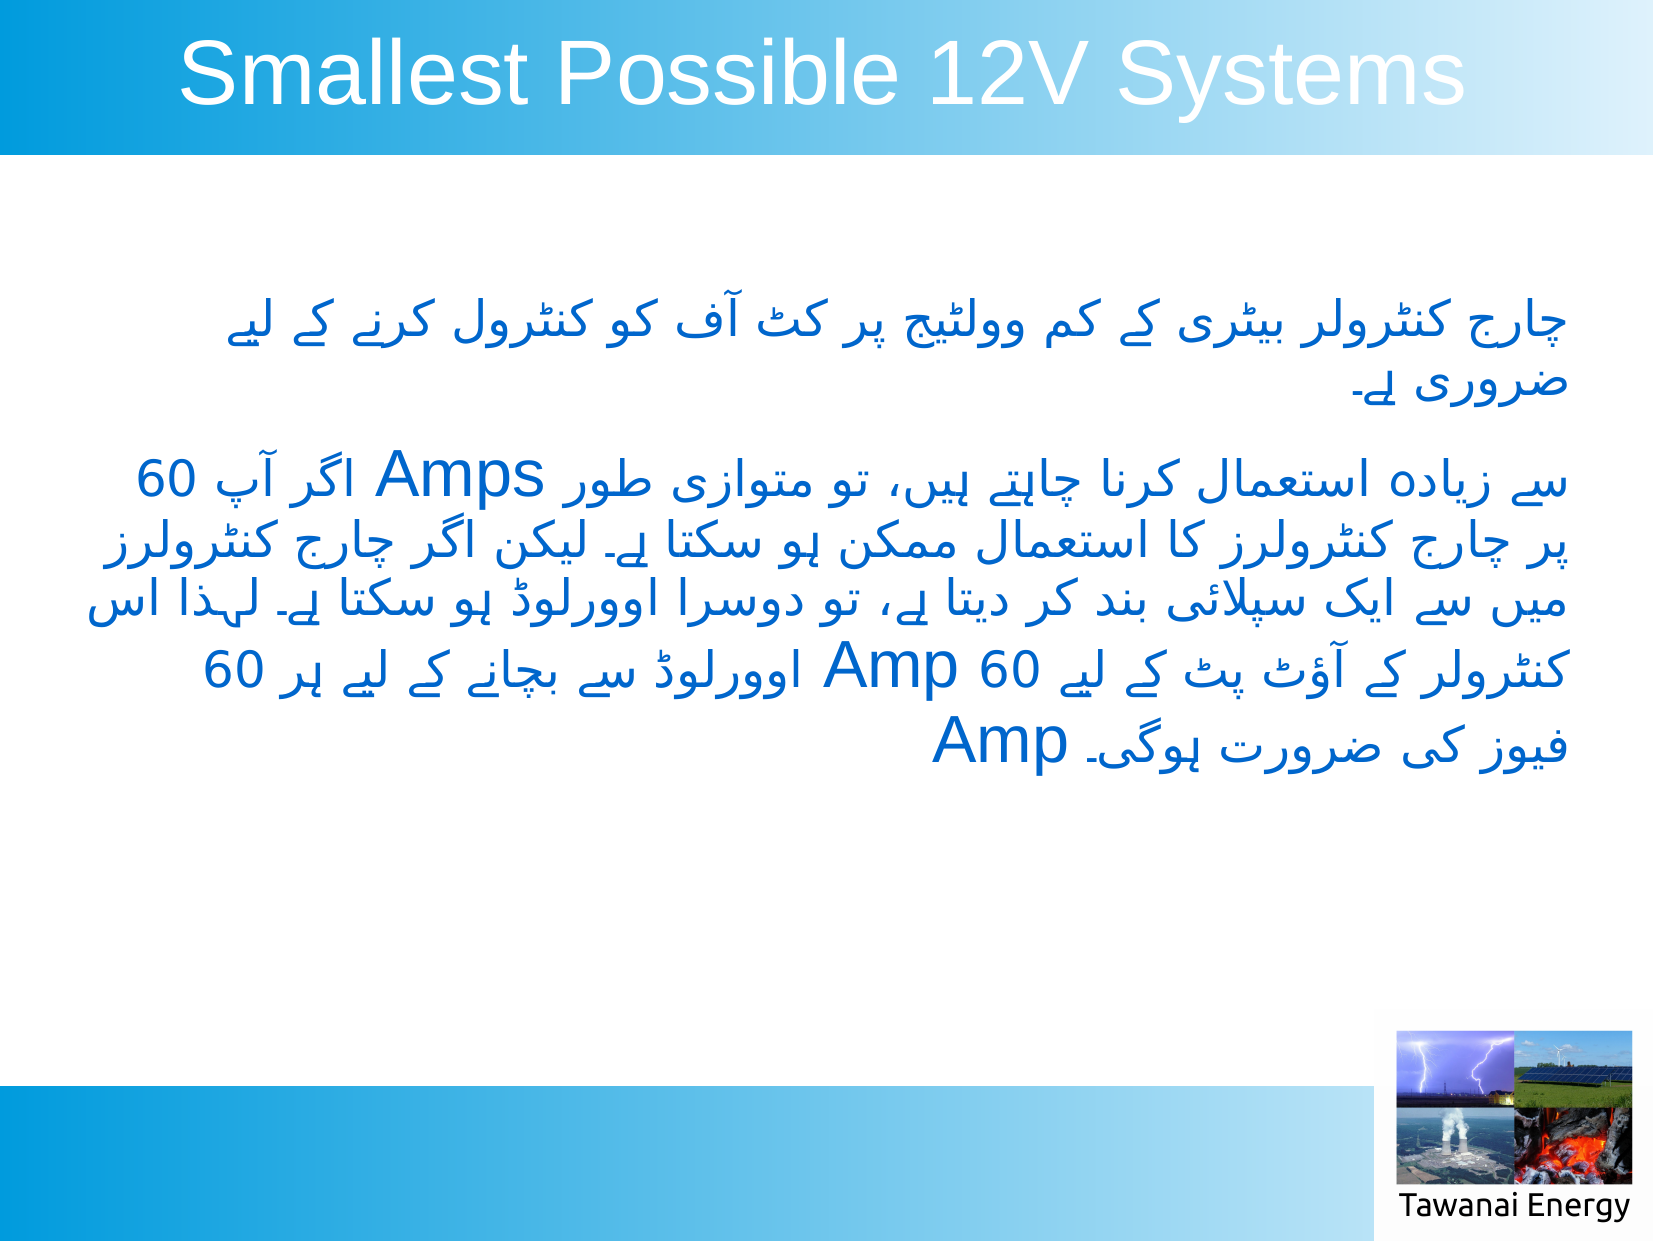

# Smallest Possible 12V Systems
چارج کنٹرولر بیٹری کے کم وولٹیج پر کٹ آف کو کنٹرول کرنے کے لیے ضروری ہے۔
اگر آپ 60 Amps سے زیادہ استعمال کرنا چاہتے ہیں، تو متوازی طور پر چارج کنٹرولرز کا استعمال ممکن ہو سکتا ہے۔ لیکن اگر چارج کنٹرولرز میں سے ایک سپلائی بند کر دیتا ہے، تو دوسرا اوورلوڈ ہو سکتا ہے۔ لہذا اس اوورلوڈ سے بچانے کے لیے ہر 60 Amp کنٹرولر کے آؤٹ پٹ کے لیے 60 Amp فیوز کی ضرورت ہوگی۔